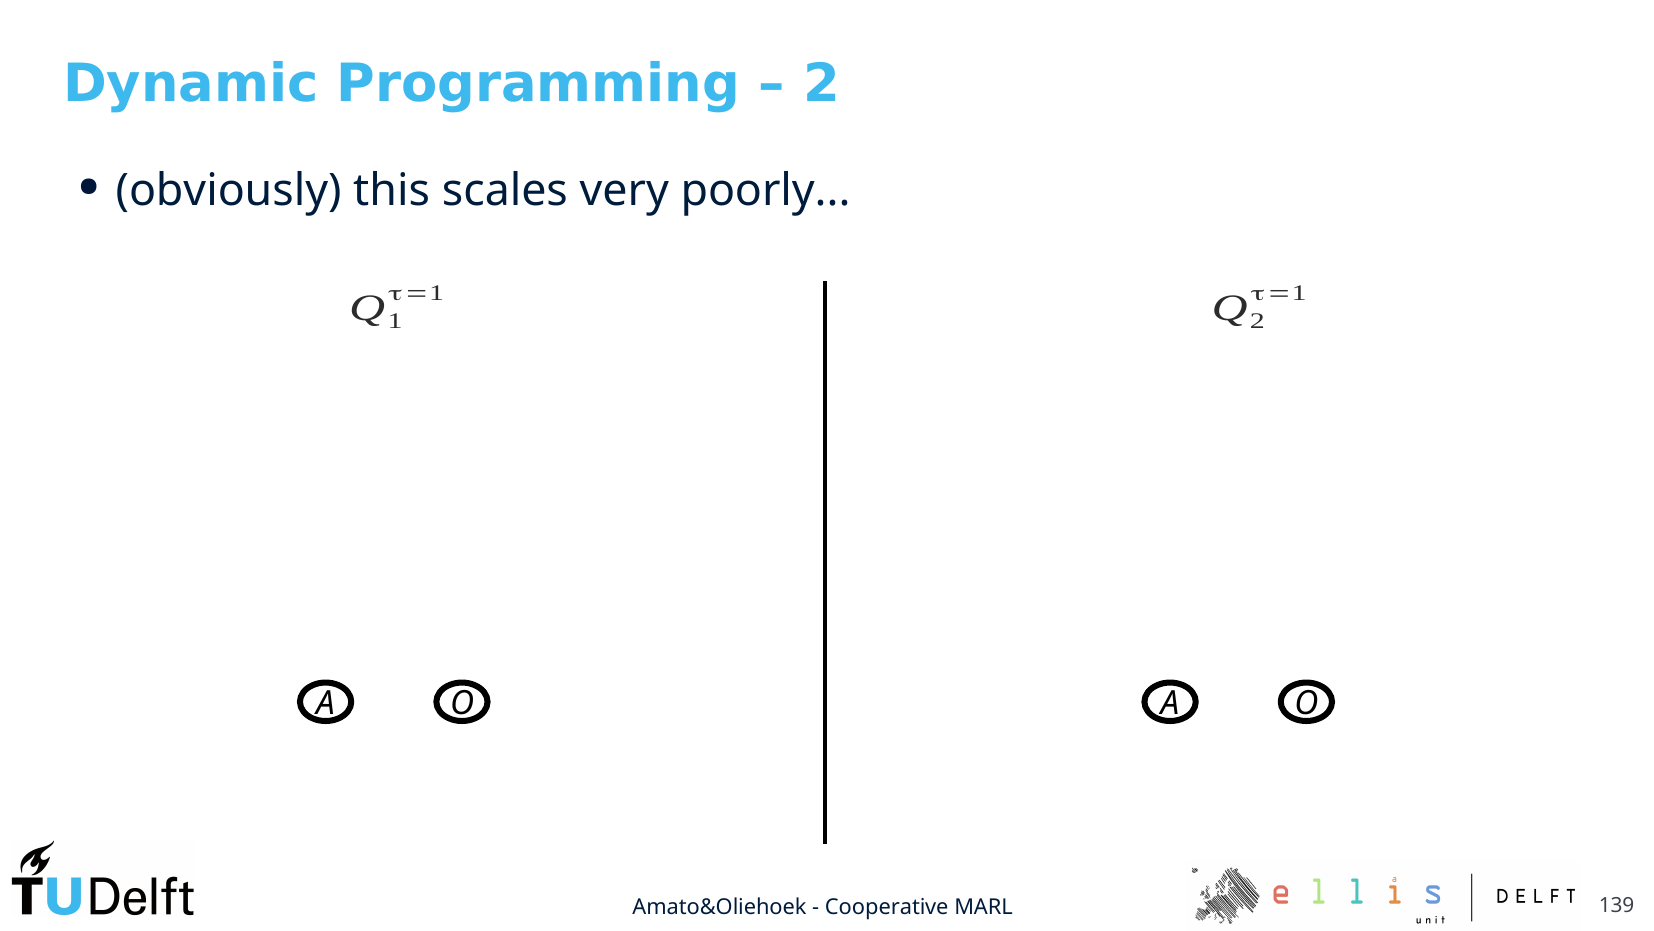

# Dynamic Programming – 2
(obviously) this scales very poorly...
A
O
A
O
Amato&Oliehoek - Cooperative MARL